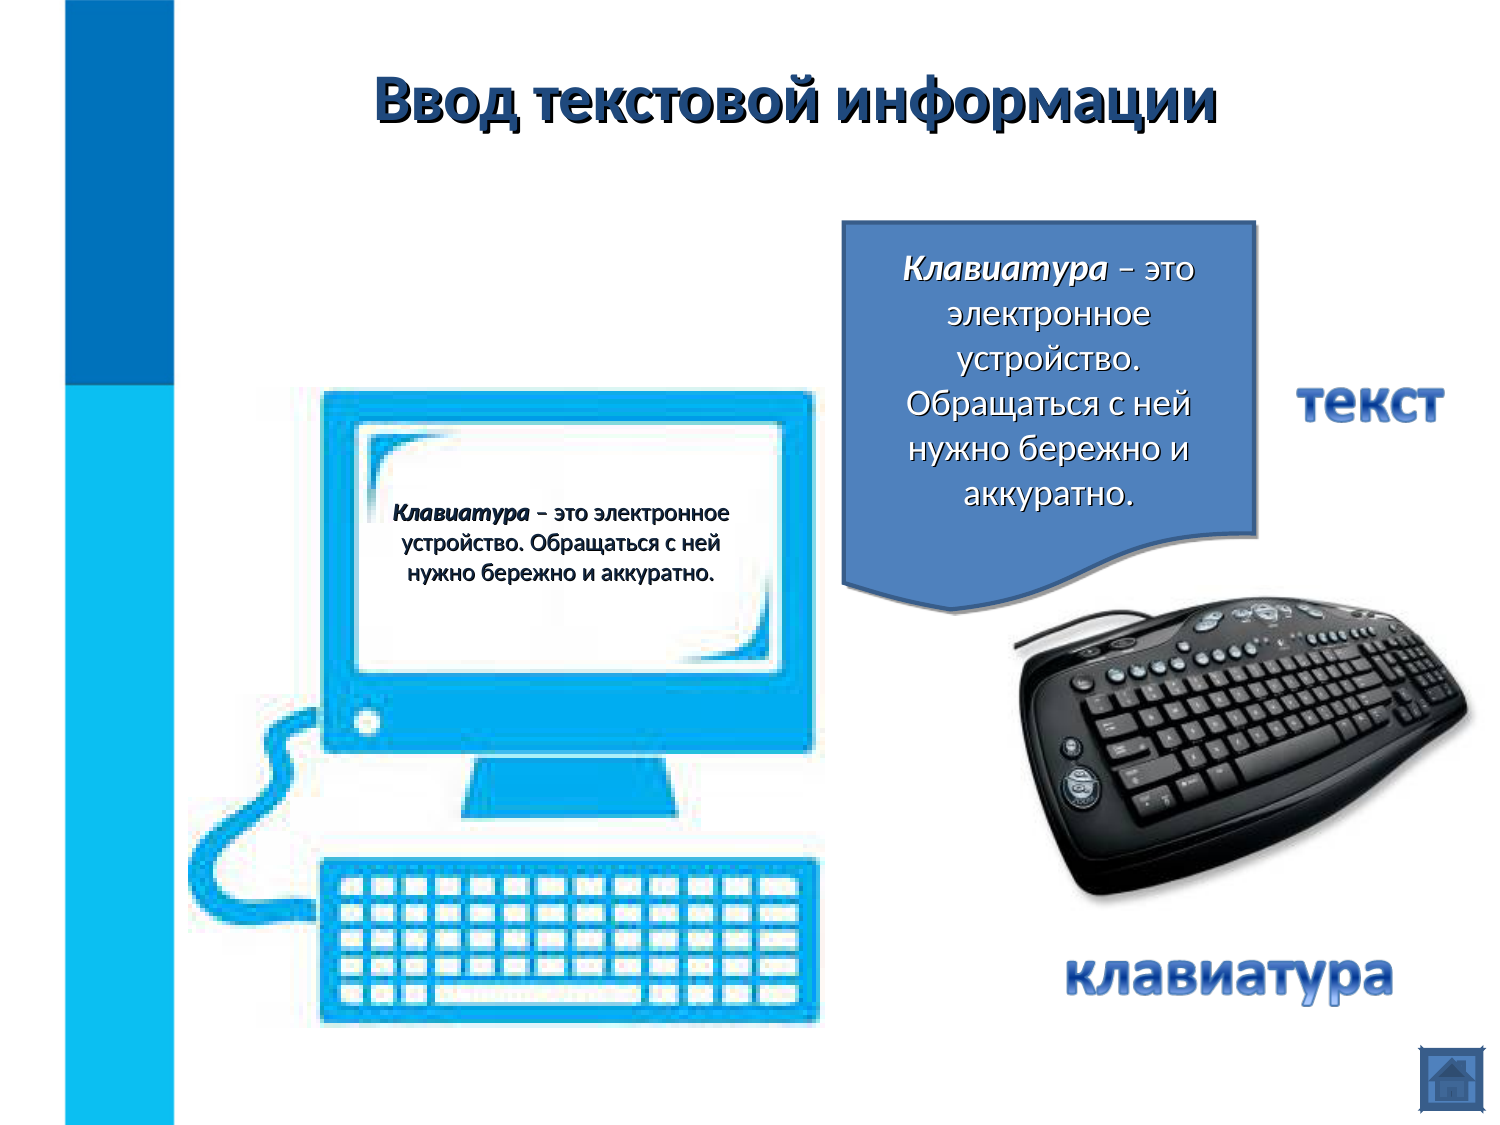

# Ввод текстовой информации
Клавиатура – это электронное устройство. Обращаться с ней нужно бережно и аккуратно.
Клавиатура – это электронное устройство. Обращаться с ней нужно бережно и аккуратно.